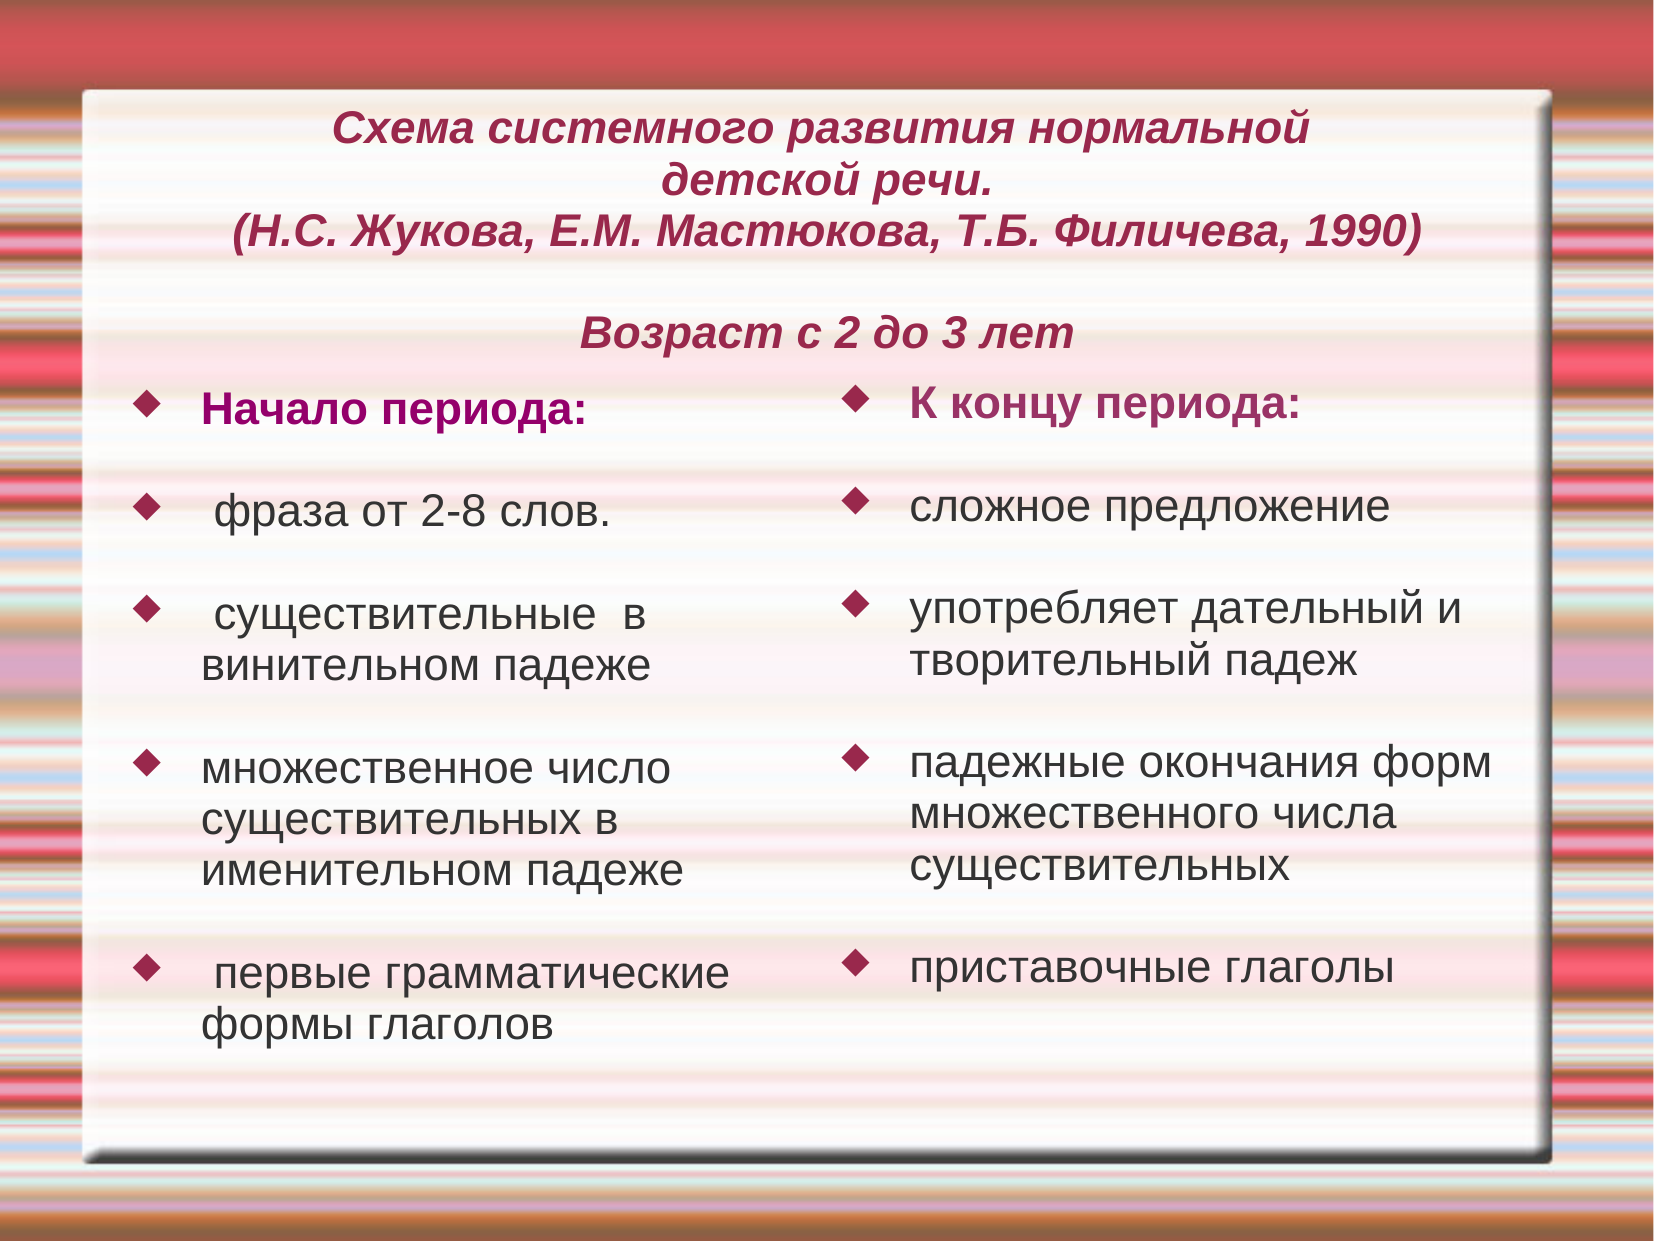

# Схема системного развития нормальной детской речи. (Н.С. Жукова, Е.М. Мастюкова, Т.Б. Филичева, 1990) Возраст с 2 до 3 лет
Начало периода:
 фраза от 2-8 слов.
 существительные в винительном падеже
множественное число существительных в именительном падеже
 первые грамматические формы глаголов
К концу периода:
сложное предложение
употребляет дательный и творительный падеж
падежные окончания форм множественного числа существительных
приставочные глаголы